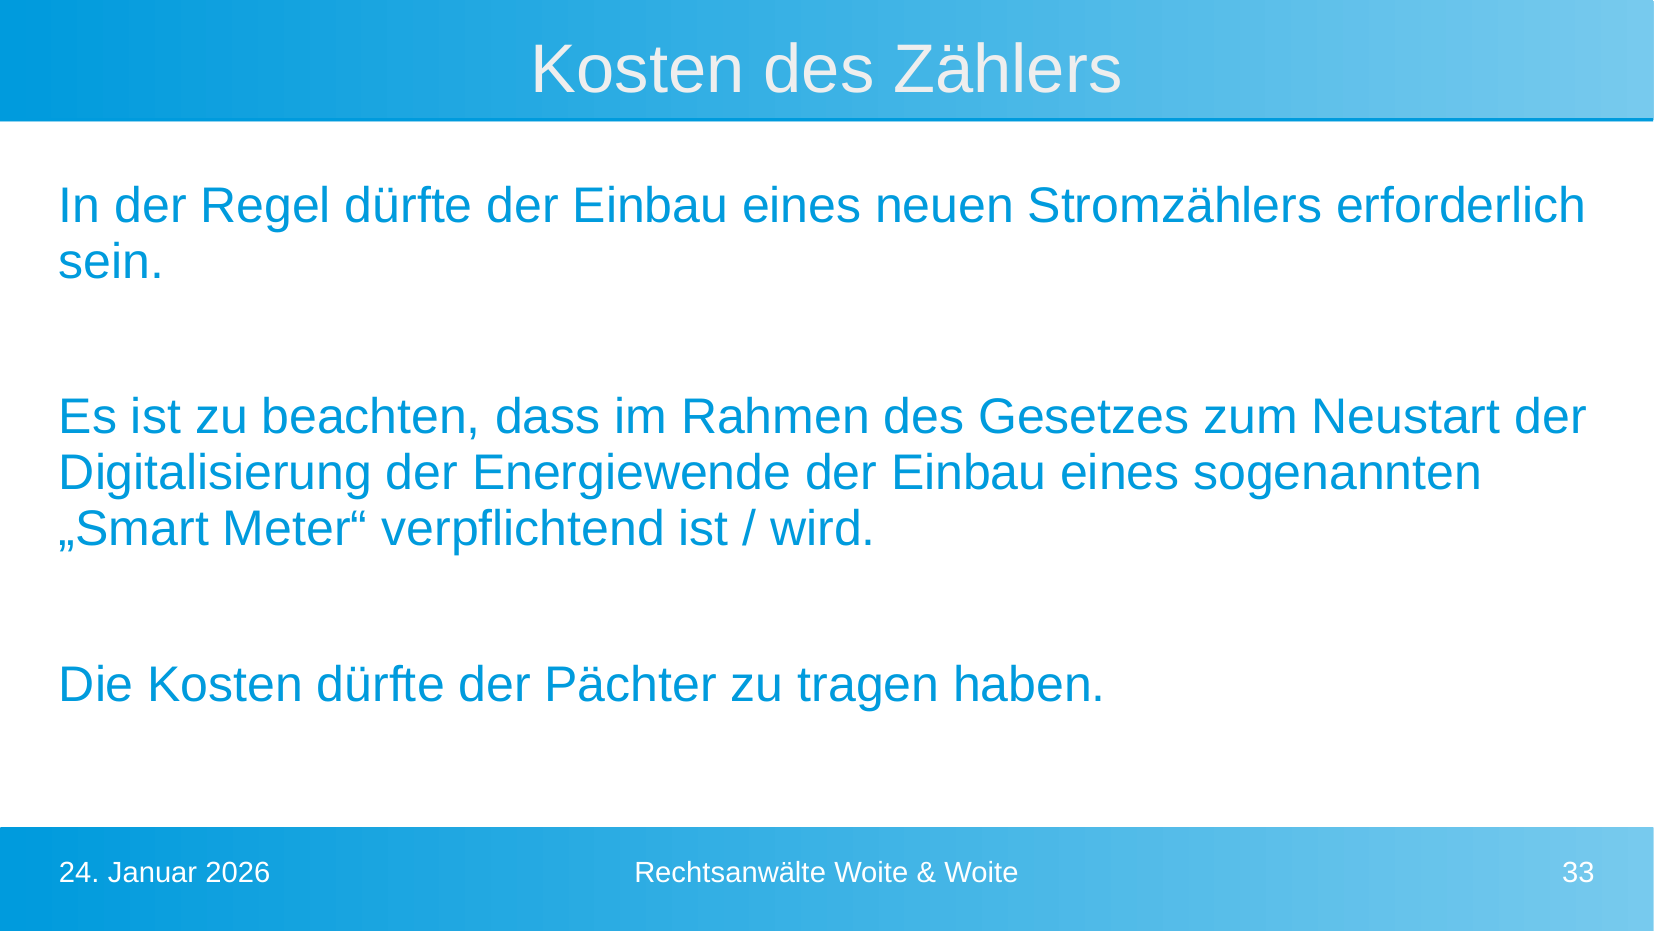

# Kosten des Zählers
In der Regel dürfte der Einbau eines neuen Stromzählers erforderlich sein.
Es ist zu beachten, dass im Rahmen des Gesetzes zum Neustart der Digitalisierung der Energiewende der Einbau eines sogenannten „Smart Meter“ verpflichtend ist / wird.
Die Kosten dürfte der Pächter zu tragen haben.
33